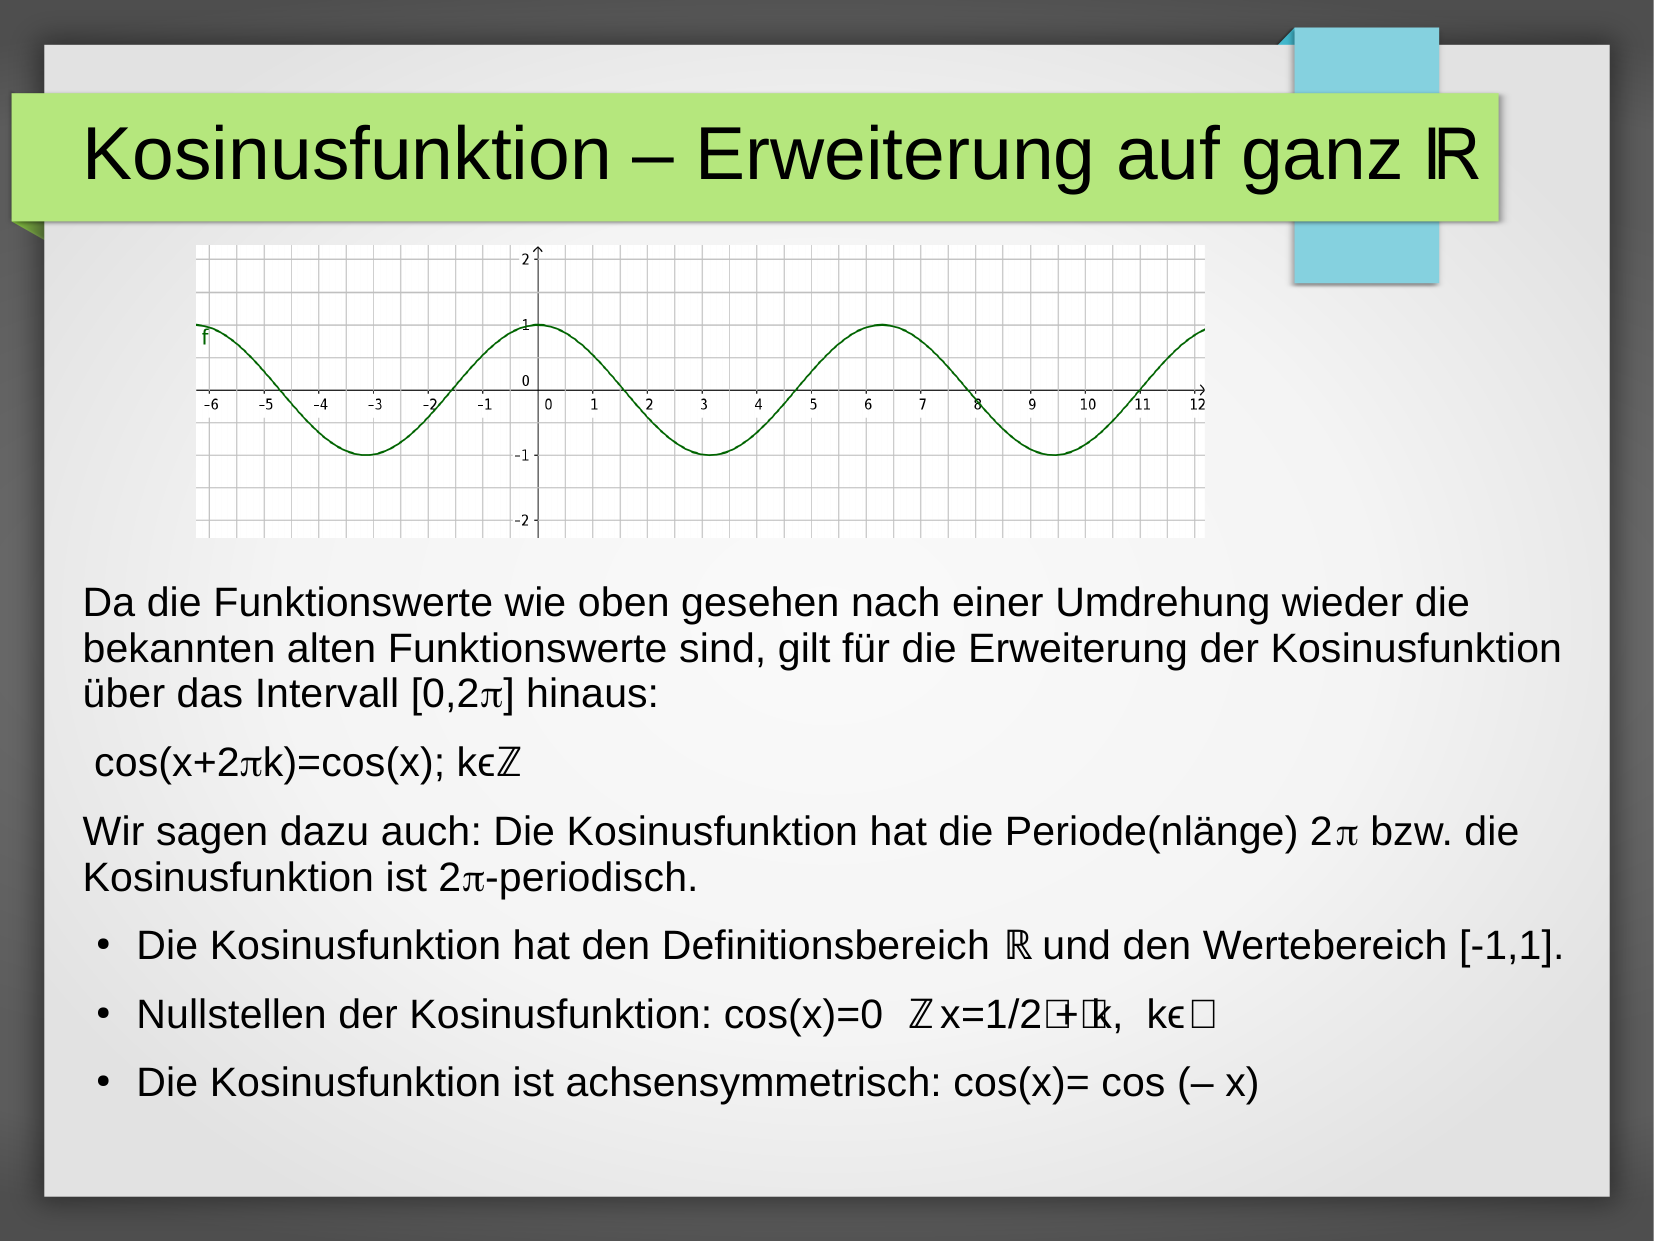

# Kosinusfunktion – Erweiterung auf ganz ℝ
Da die Funktionswerte wie oben gesehen nach einer Umdrehung wieder die bekannten alten Funktionswerte sind, gilt für die Erweiterung der Kosinusfunktion über das Intervall [0,2π] hinaus:
 cos(x+2πk)=cos(x); kϵℤ
Wir sagen dazu auch: Die Kosinusfunktion hat die Periode(nlänge) 2π bzw. die Kosinusfunktion ist 2π-periodisch.
Die Kosinusfunktion hat den Definitionsbereich ℝ und den Wertebereich [-1,1].
Nullstellen der Kosinusfunktion: cos(x)=0  x=1/2+k, kϵℤ
Die Kosinusfunktion ist achsensymmetrisch: cos(x)= cos (– x)